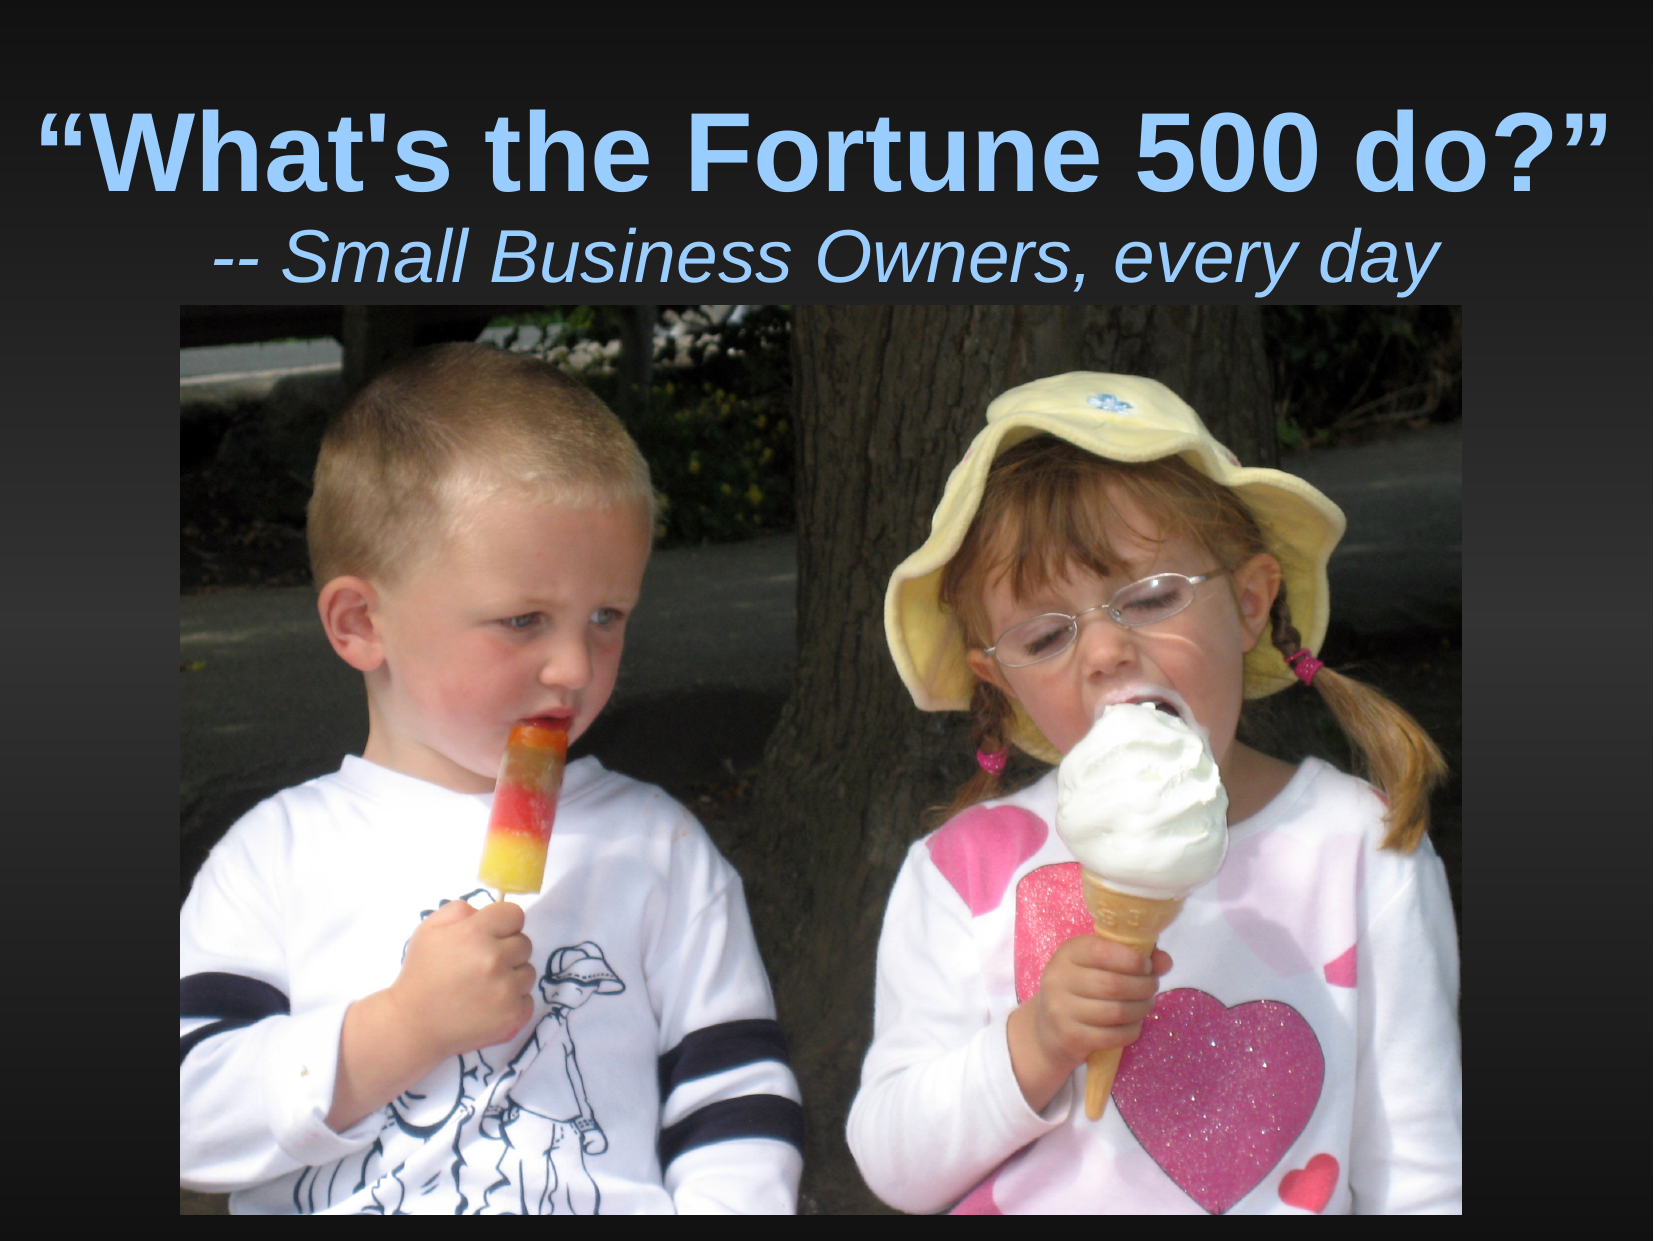

# “What's the Fortune 500 do?” -- Small Business Owners, every day